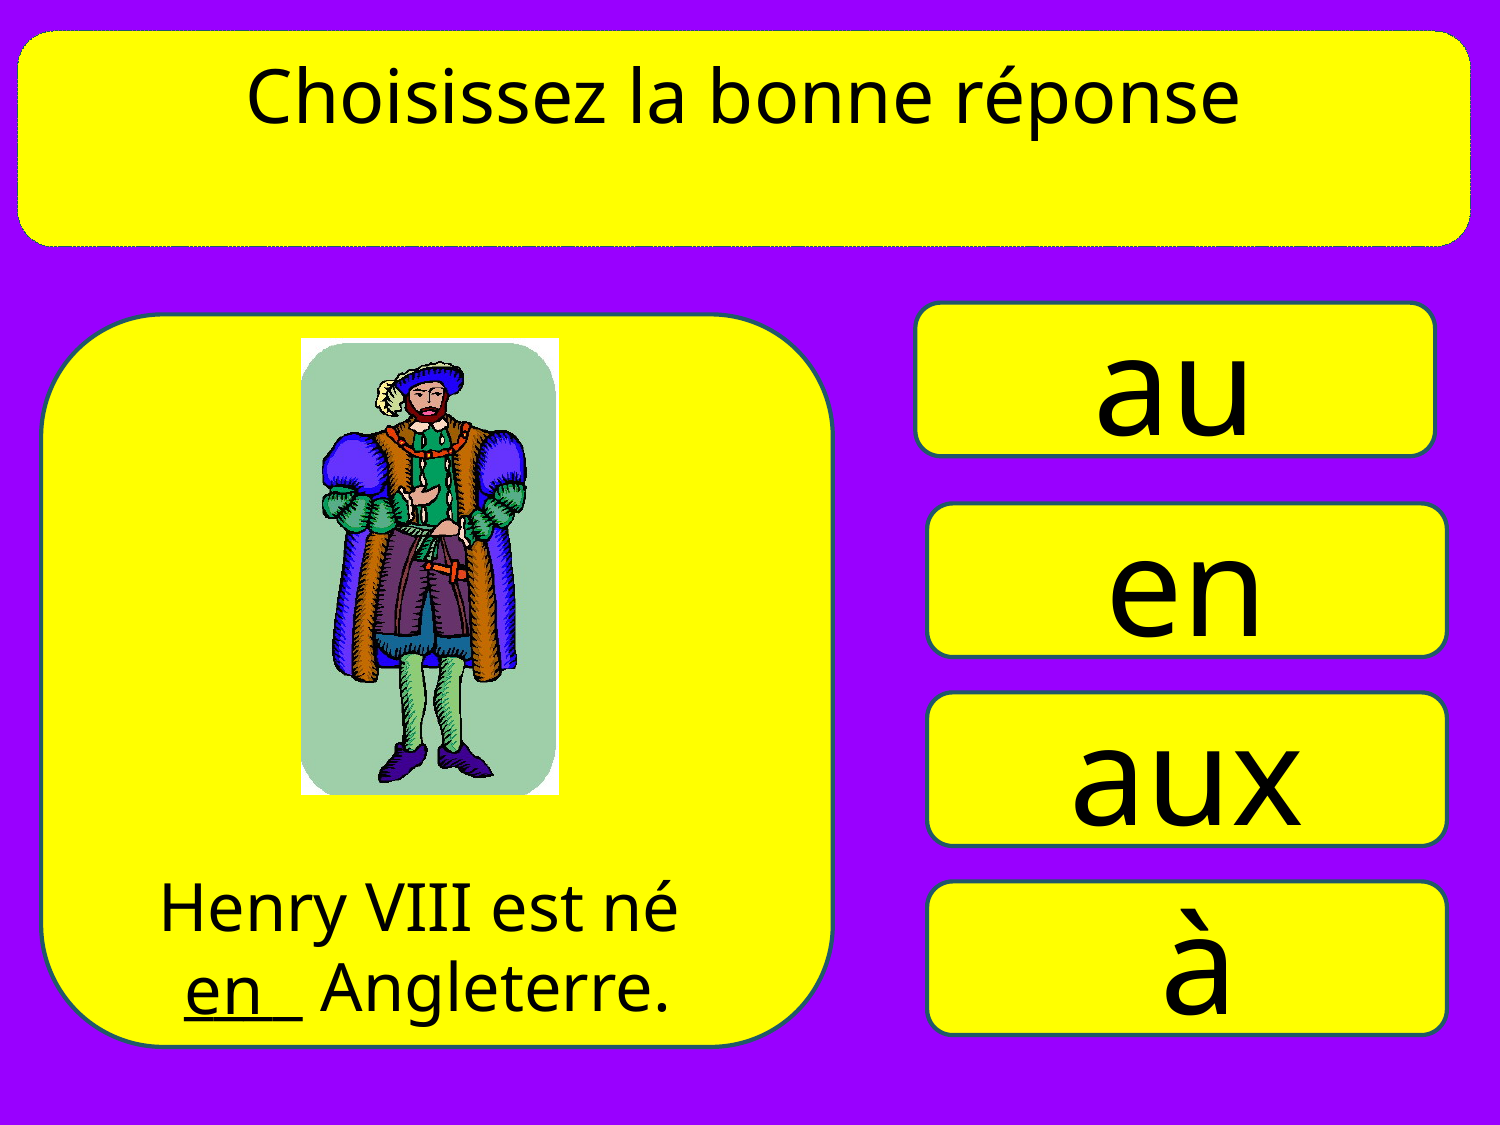

Choisissez la bonne réponse
au
en
aux
Henry VIII est né
____ Angleterre.
à
en